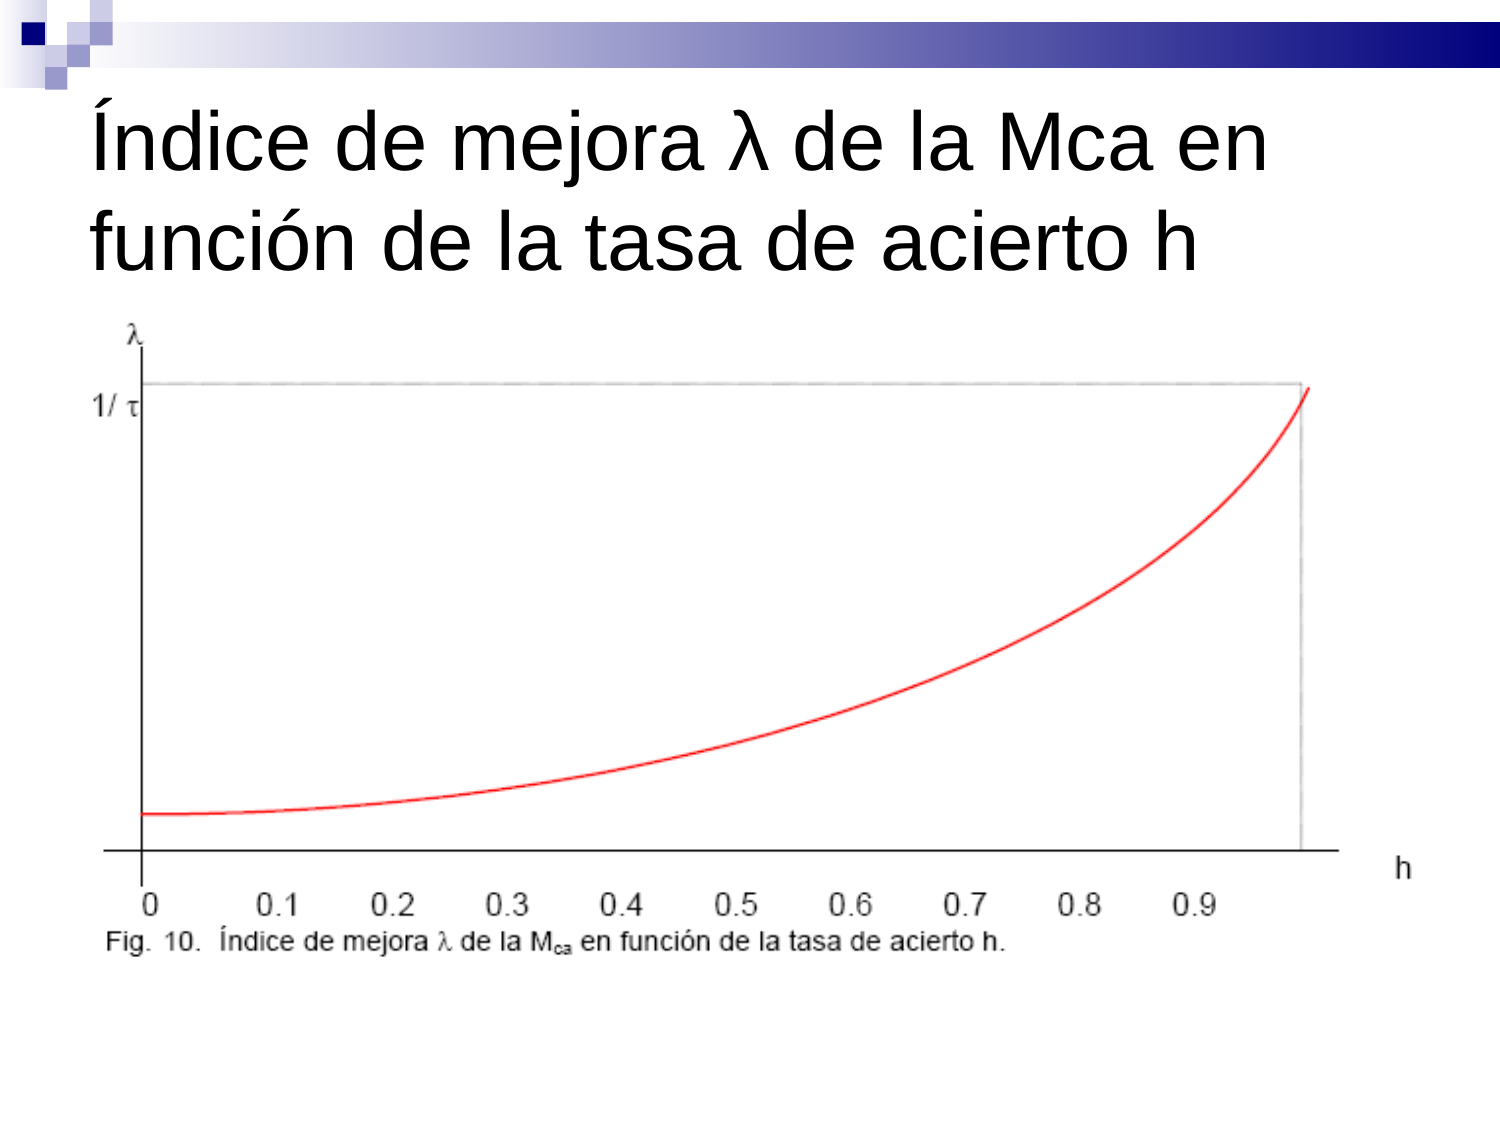

# Índice de mejora λ de la Mca en función de la tasa de acierto h